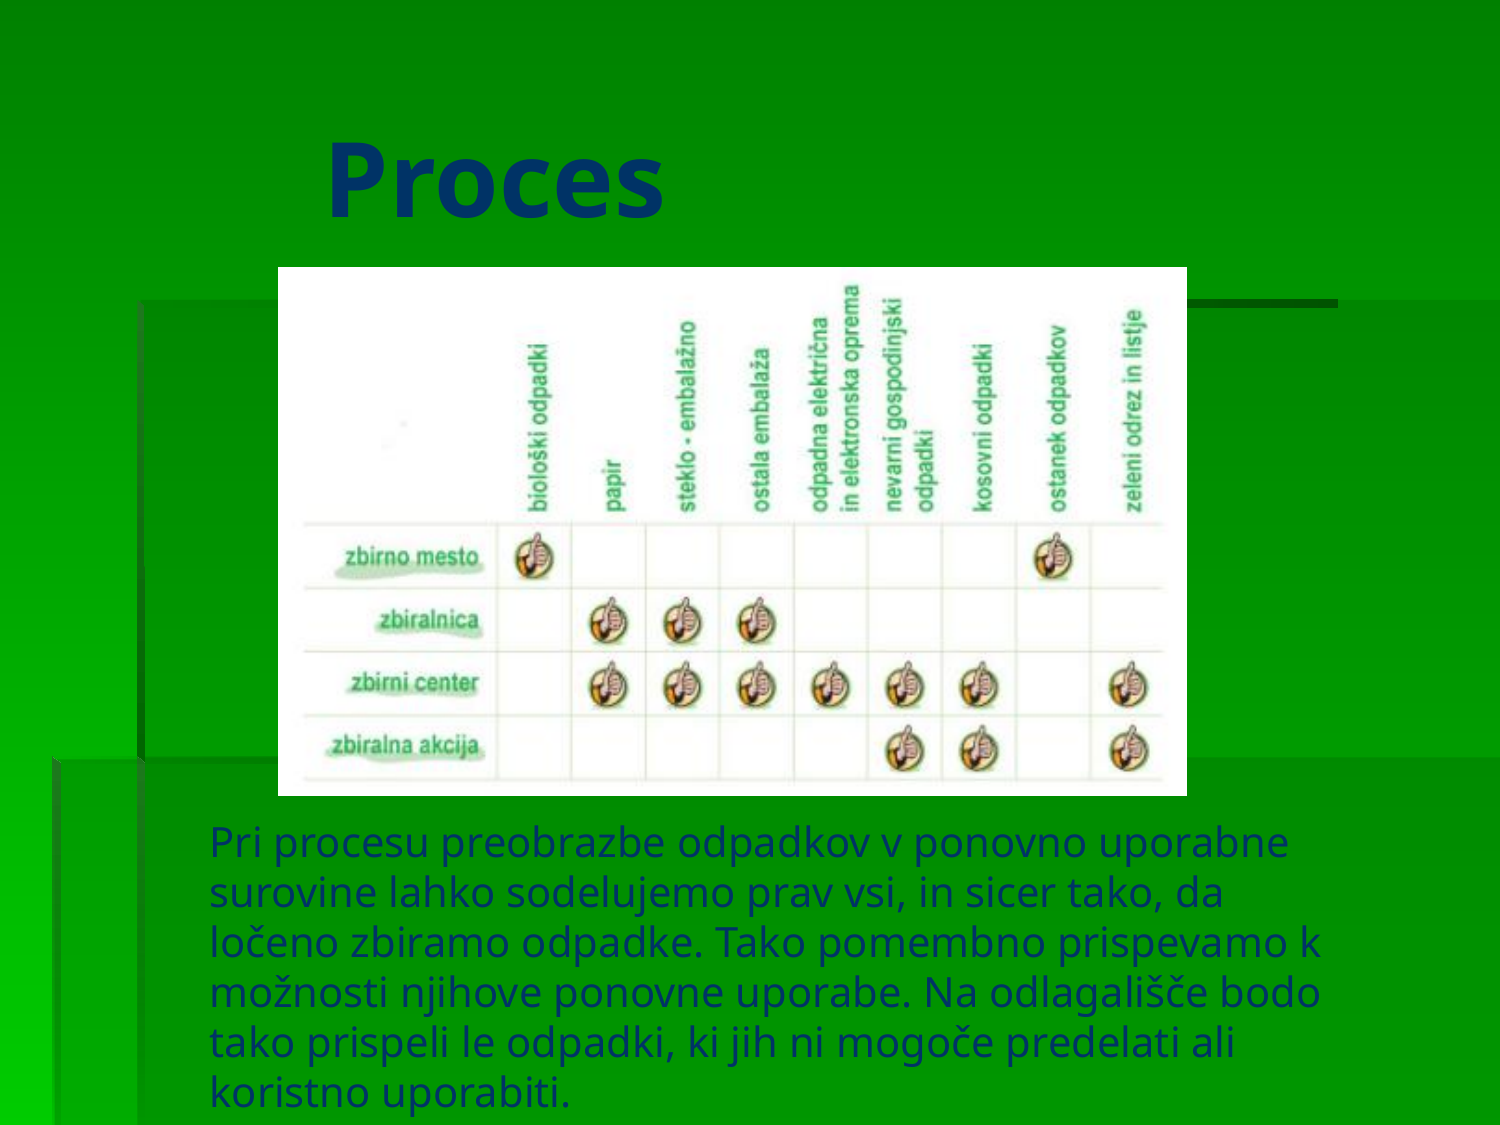

# Proces
Pri procesu preobrazbe odpadkov v ponovno uporabne surovine lahko sodelujemo prav vsi, in sicer tako, da ločeno zbiramo odpadke. Tako pomembno prispevamo k možnosti njihove ponovne uporabe. Na odlagališče bodo tako prispeli le odpadki, ki jih ni mogoče predelati ali koristno uporabiti.